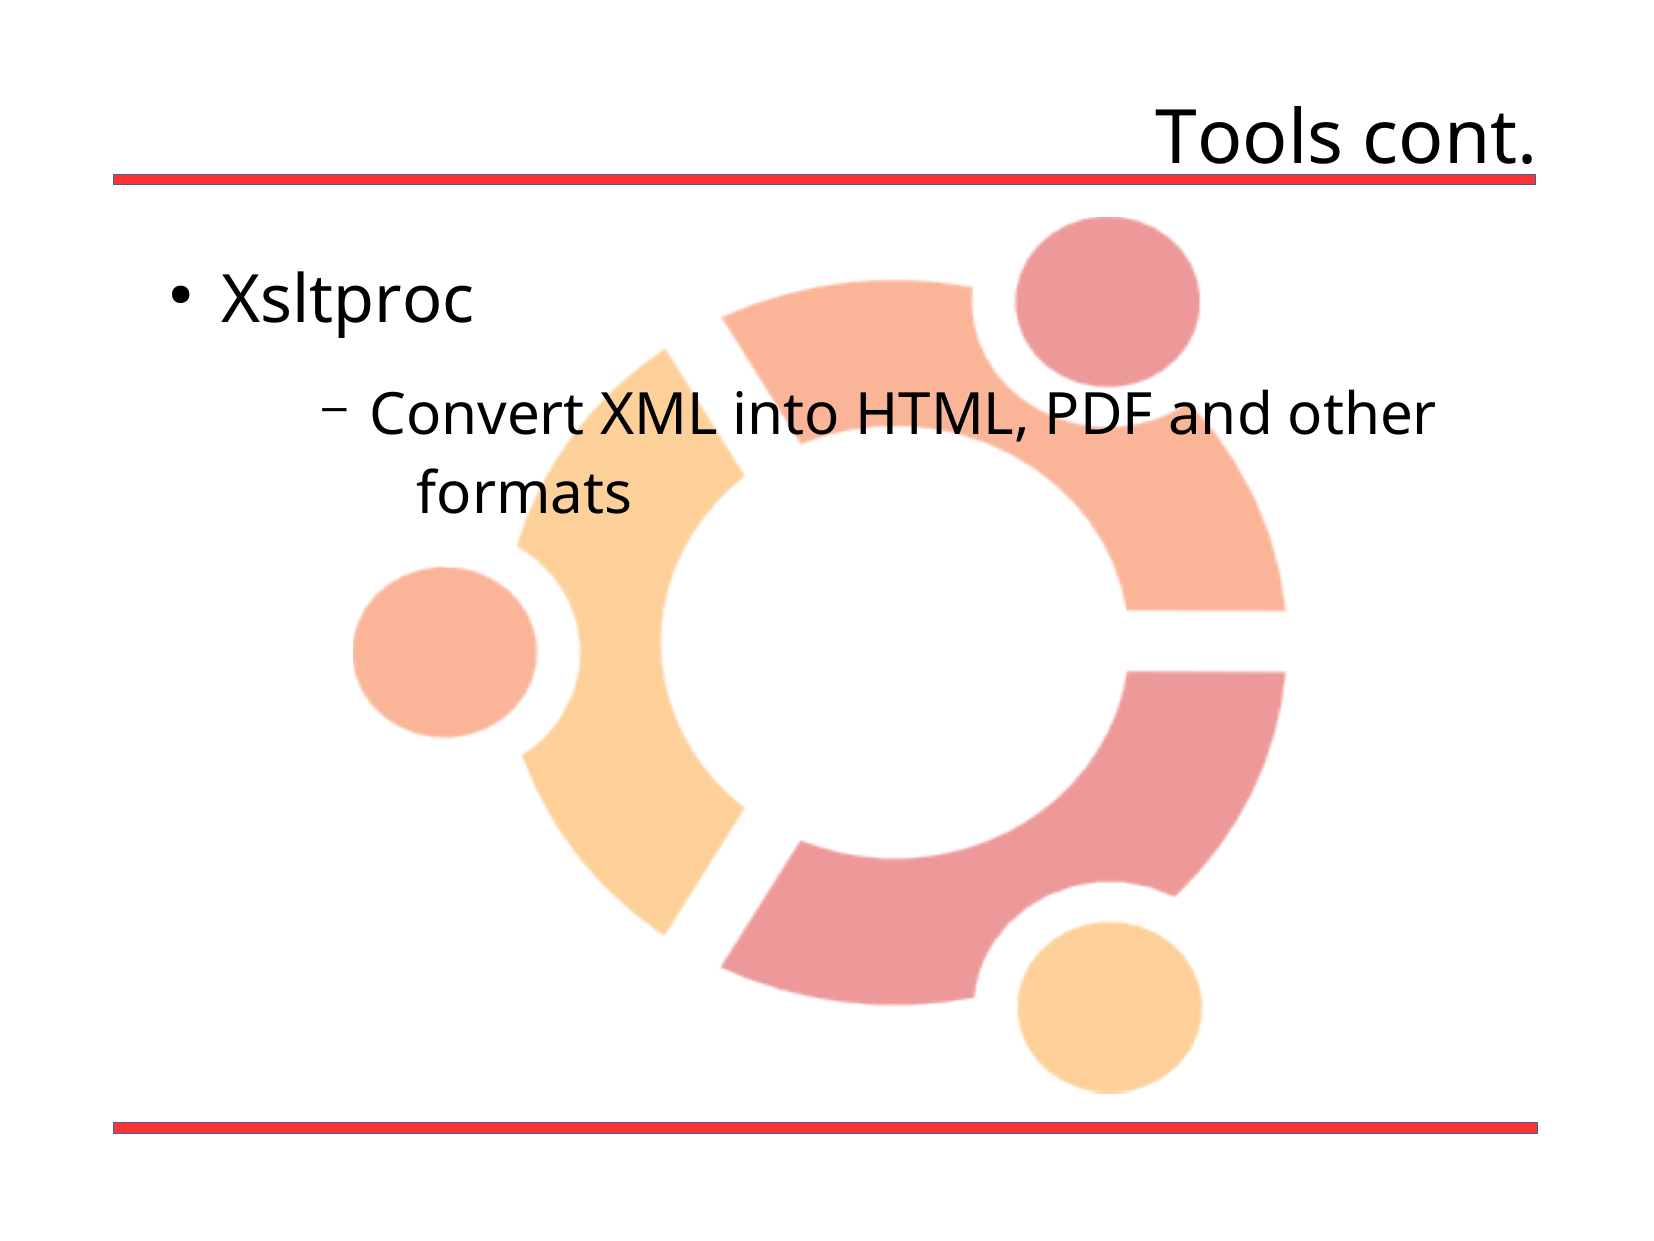

# Tools cont.
Xsltproc
Convert XML into HTML, PDF and other formats